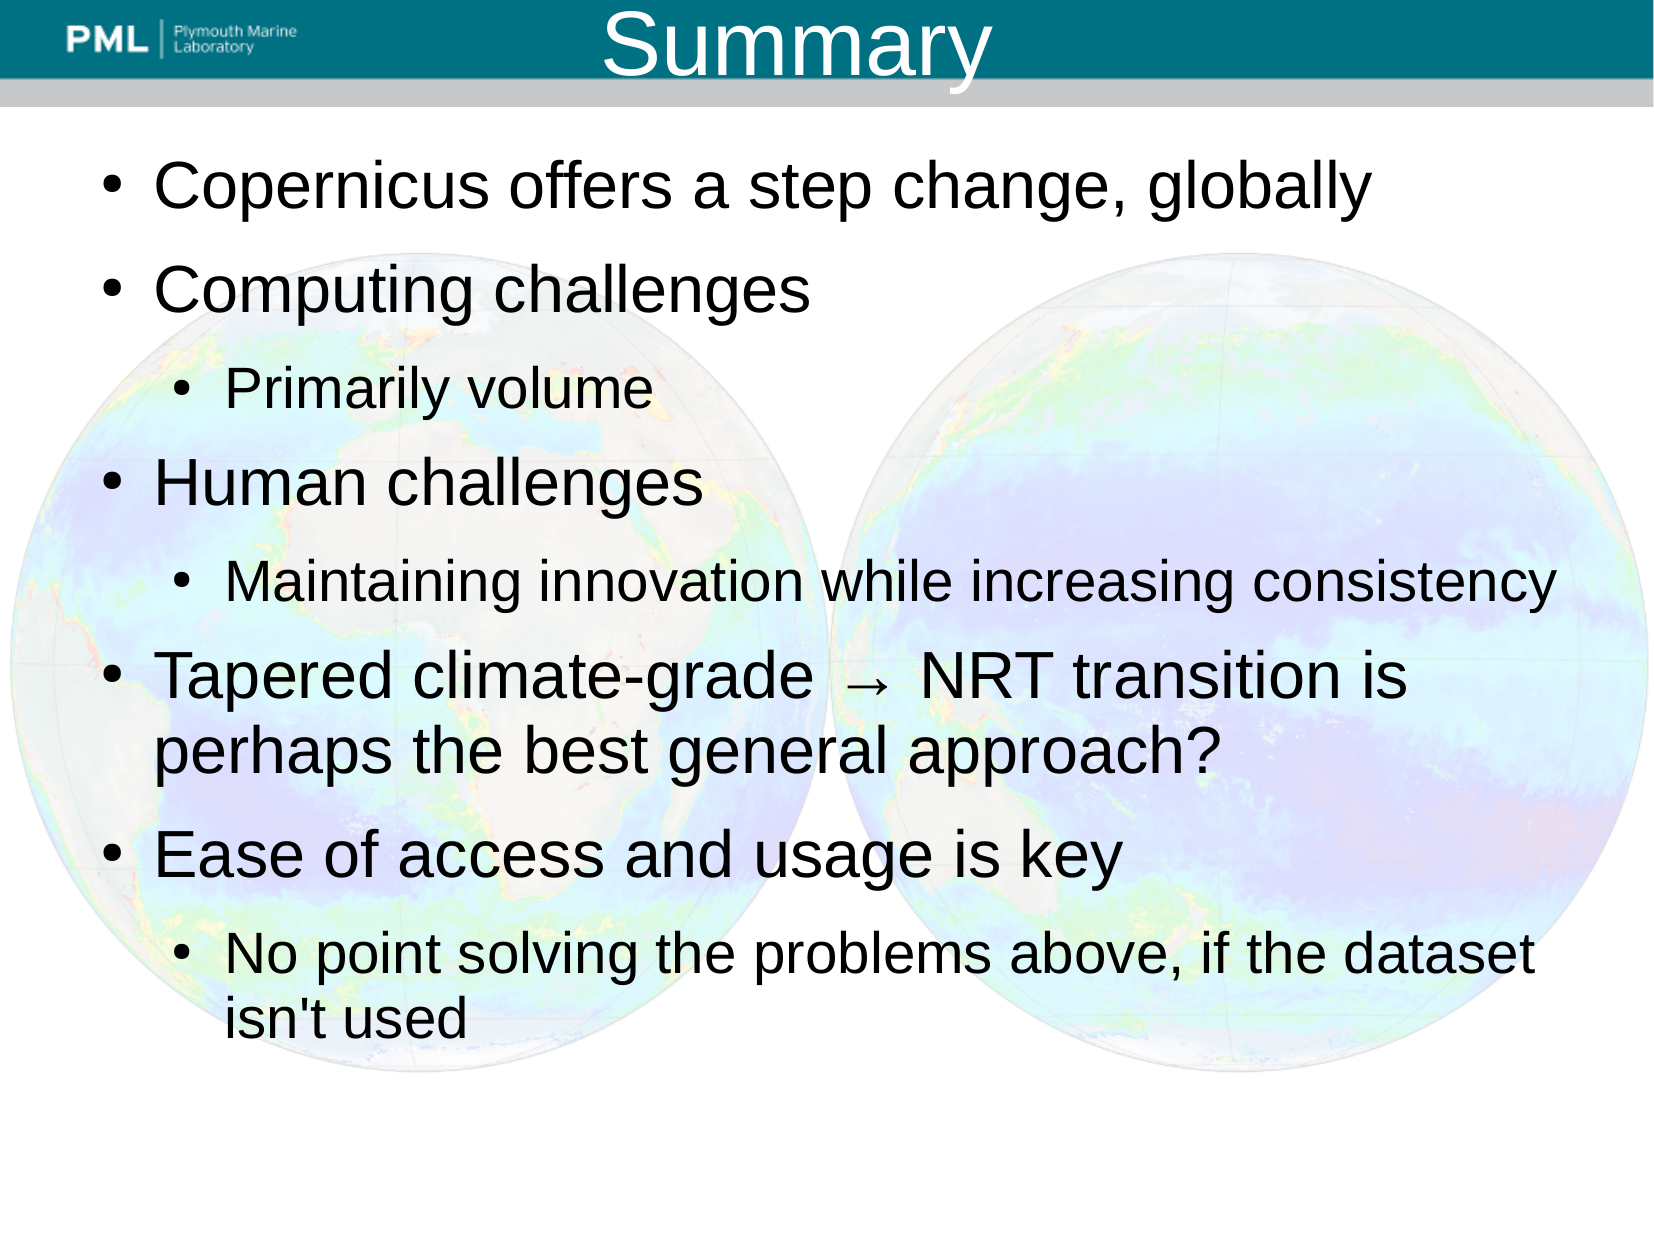

# Summary
Copernicus offers a step change, globally
Computing challenges
Primarily volume
Human challenges
Maintaining innovation while increasing consistency
Tapered climate-grade → NRT transition is perhaps the best general approach?
Ease of access and usage is key
No point solving the problems above, if the dataset isn't used